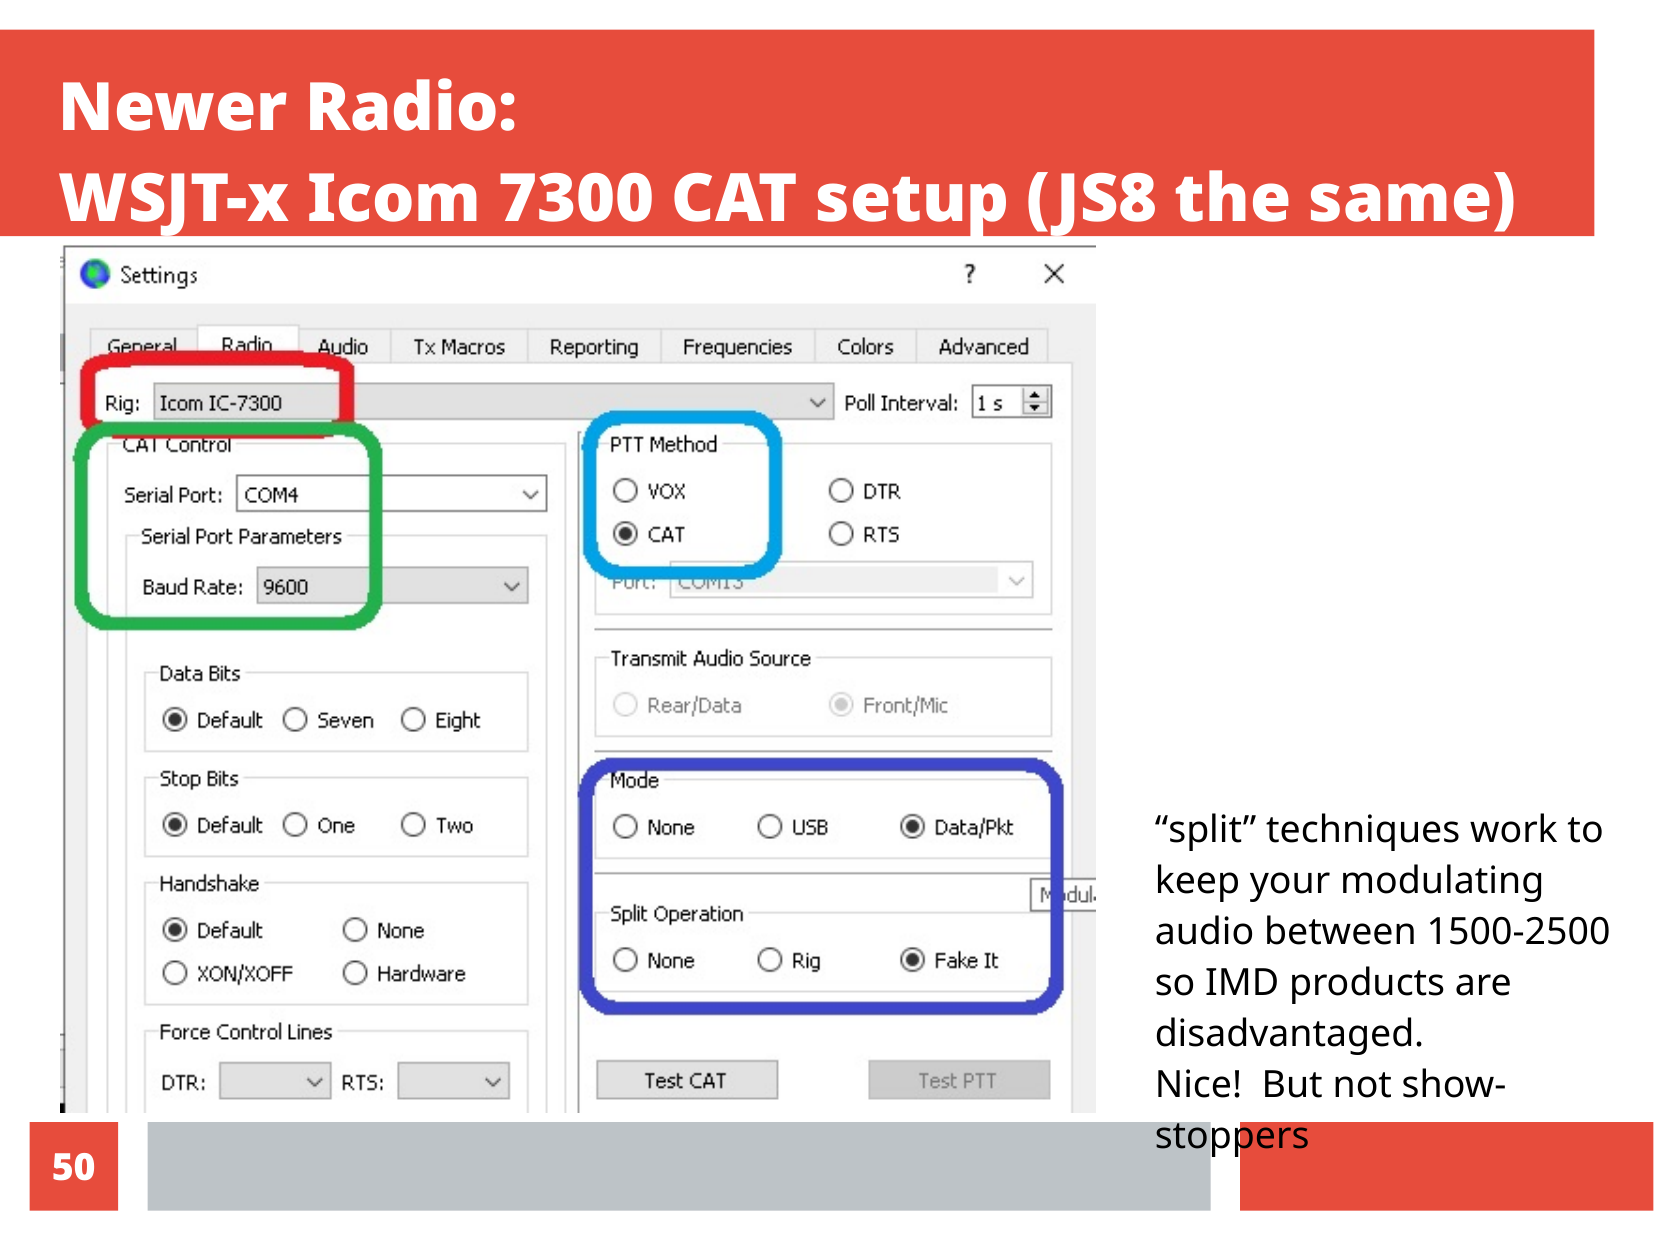

# Newer Radio: WSJT-x Icom 7300 CAT setup (JS8 the same)
“split” techniques work to keep your modulating audio between 1500-2500 so IMD products are disadvantaged.
Nice! But not show-stoppers
50